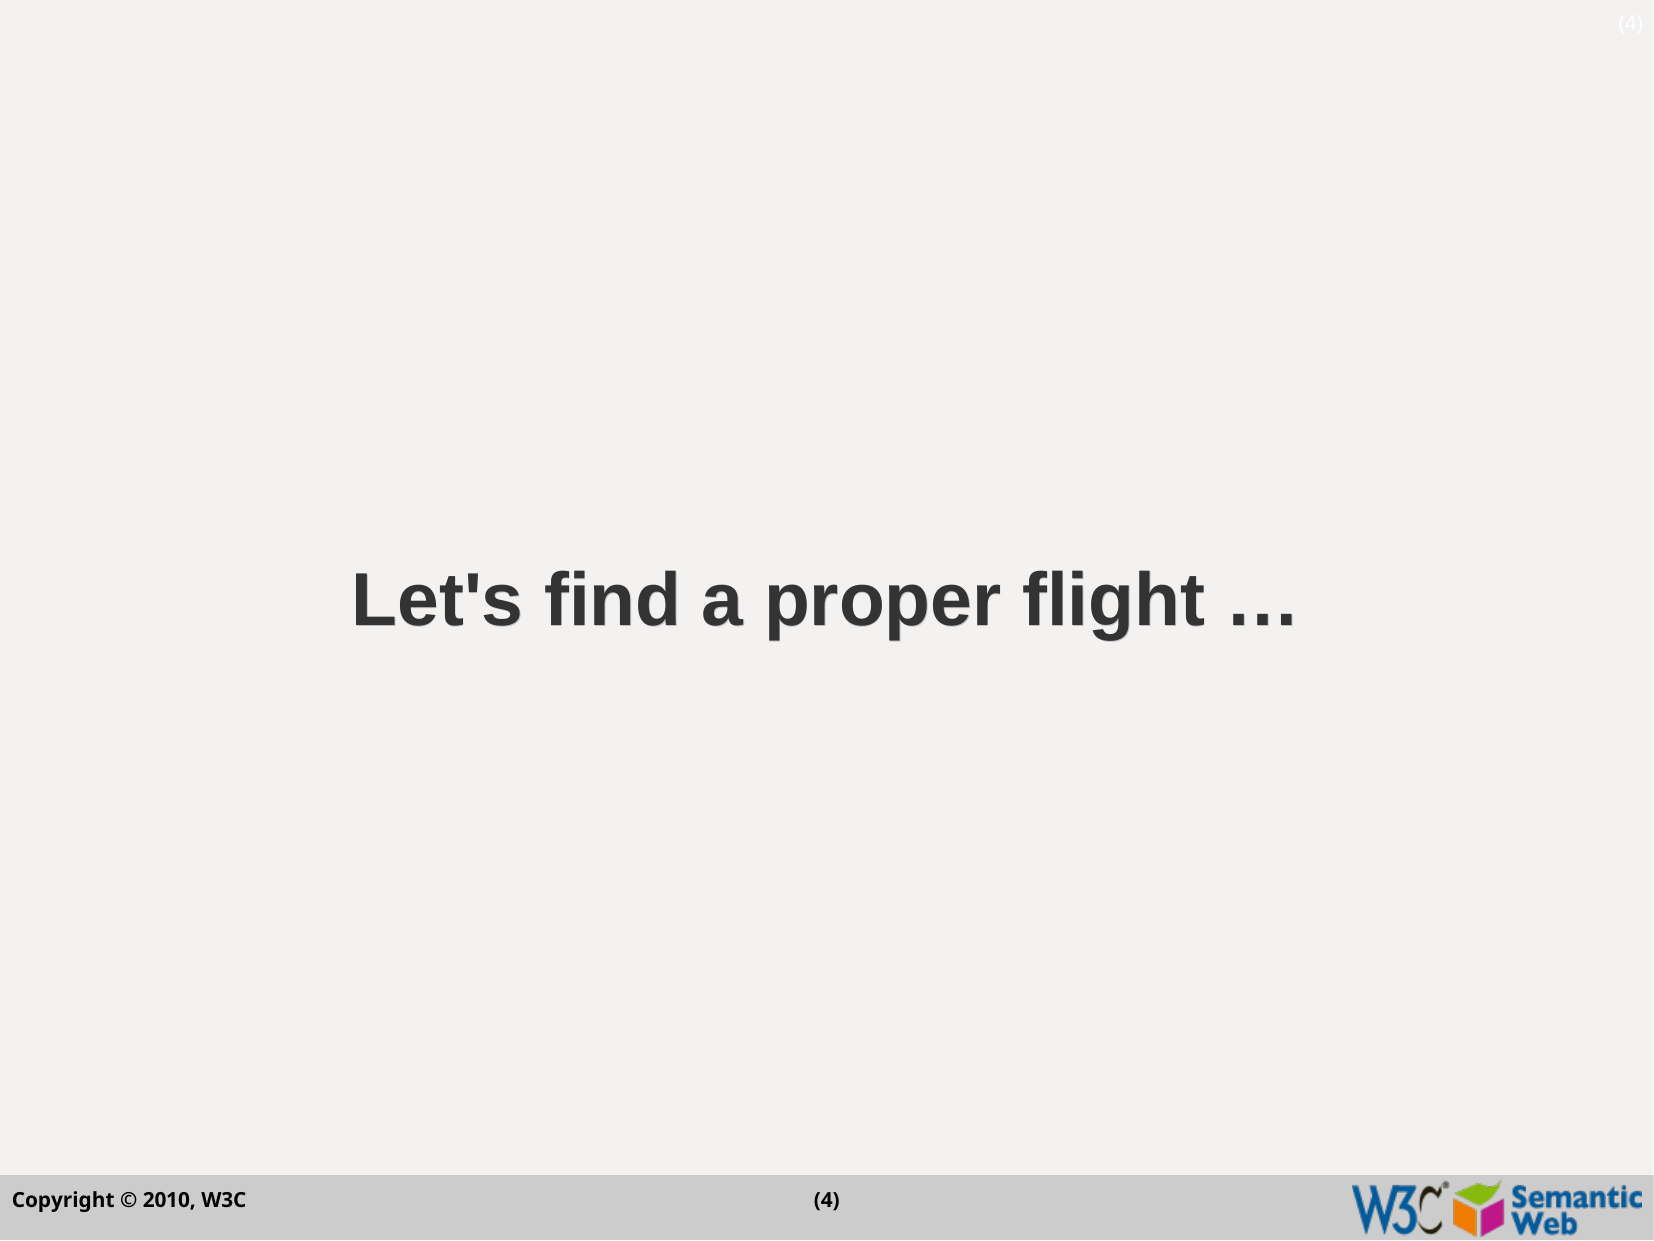

# Let's find a proper flight …